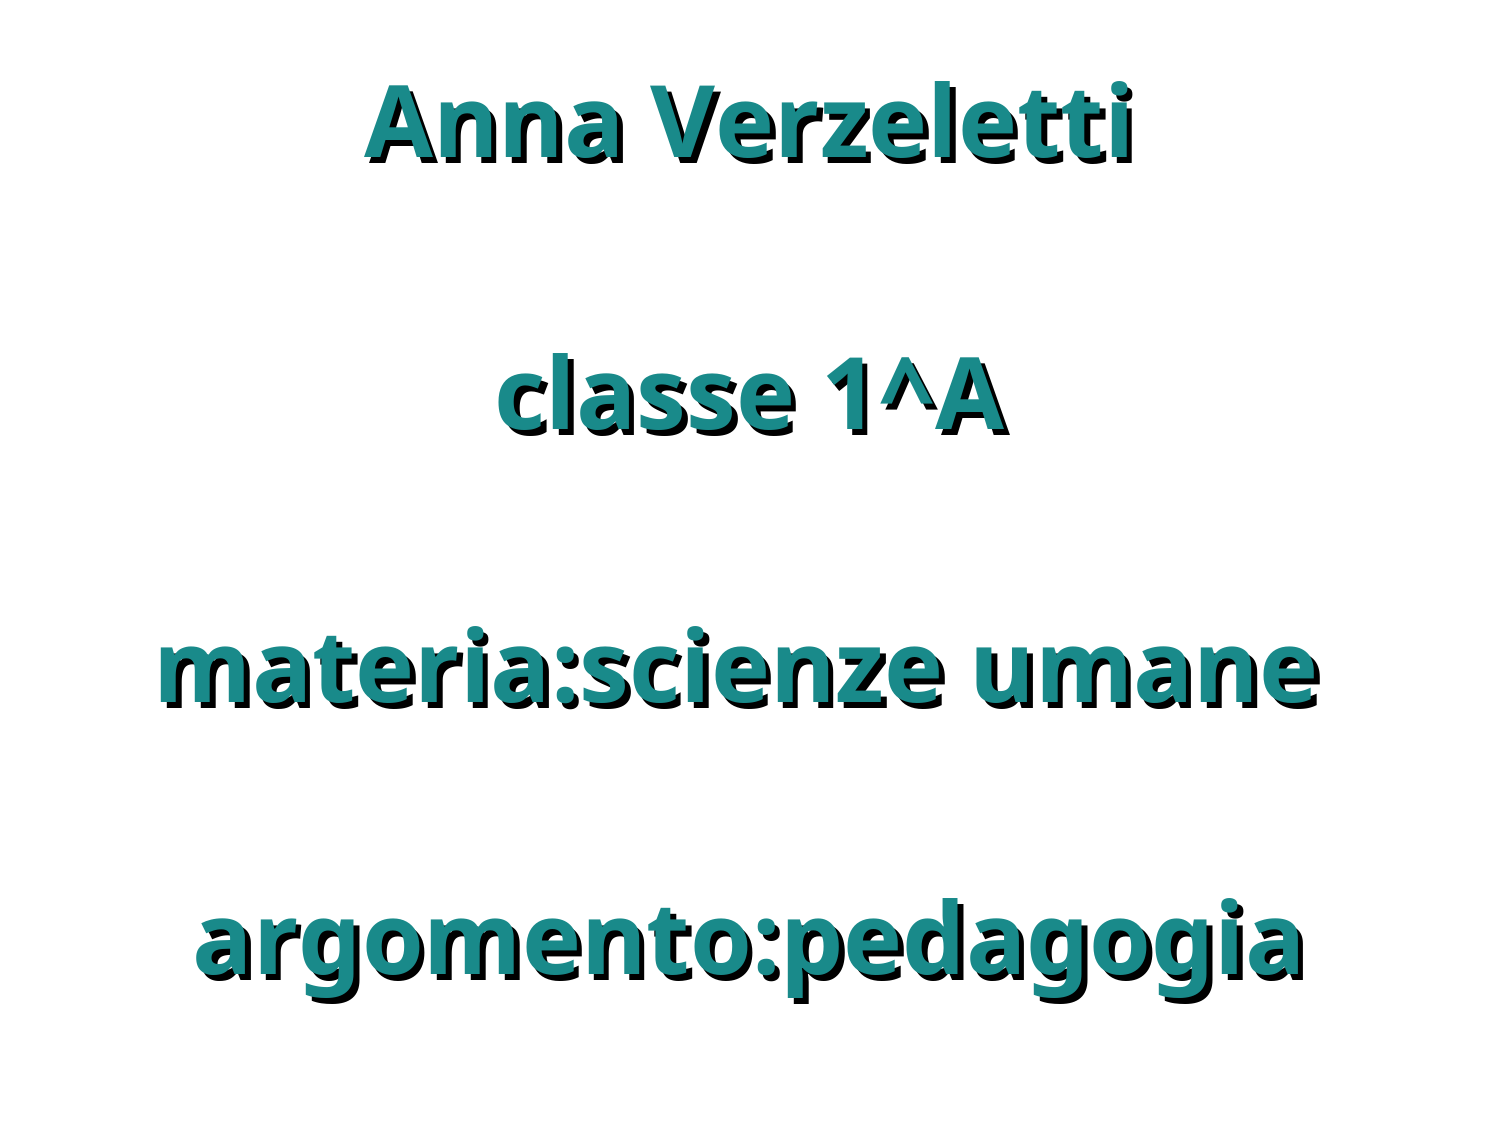

# Anna Verzeletti classe 1^A materia:scienze umane argomento:pedagogia